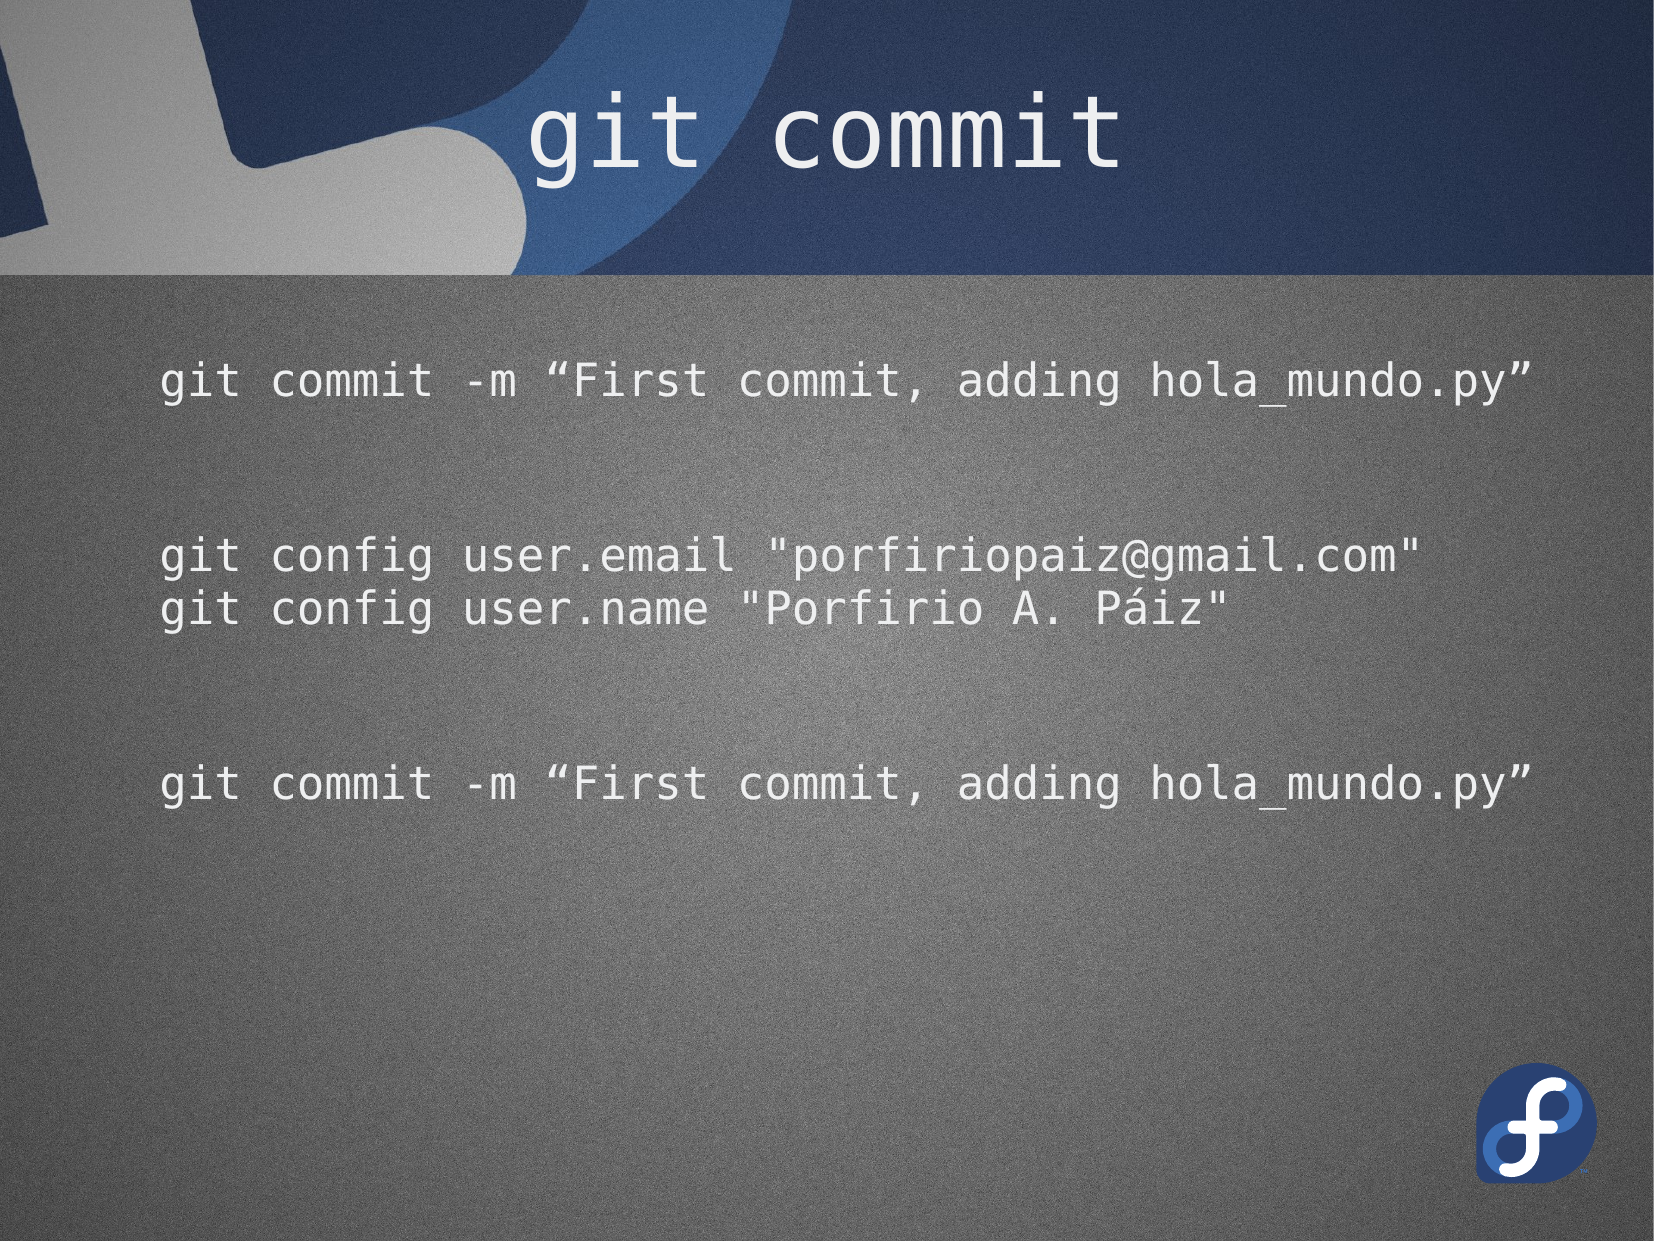

# git commit
git commit -m “First commit, adding hola_mundo.py”
git config user.email "porfiriopaiz@gmail.com"
git config user.name "Porfirio A. Páiz"
git commit -m “First commit, adding hola_mundo.py”